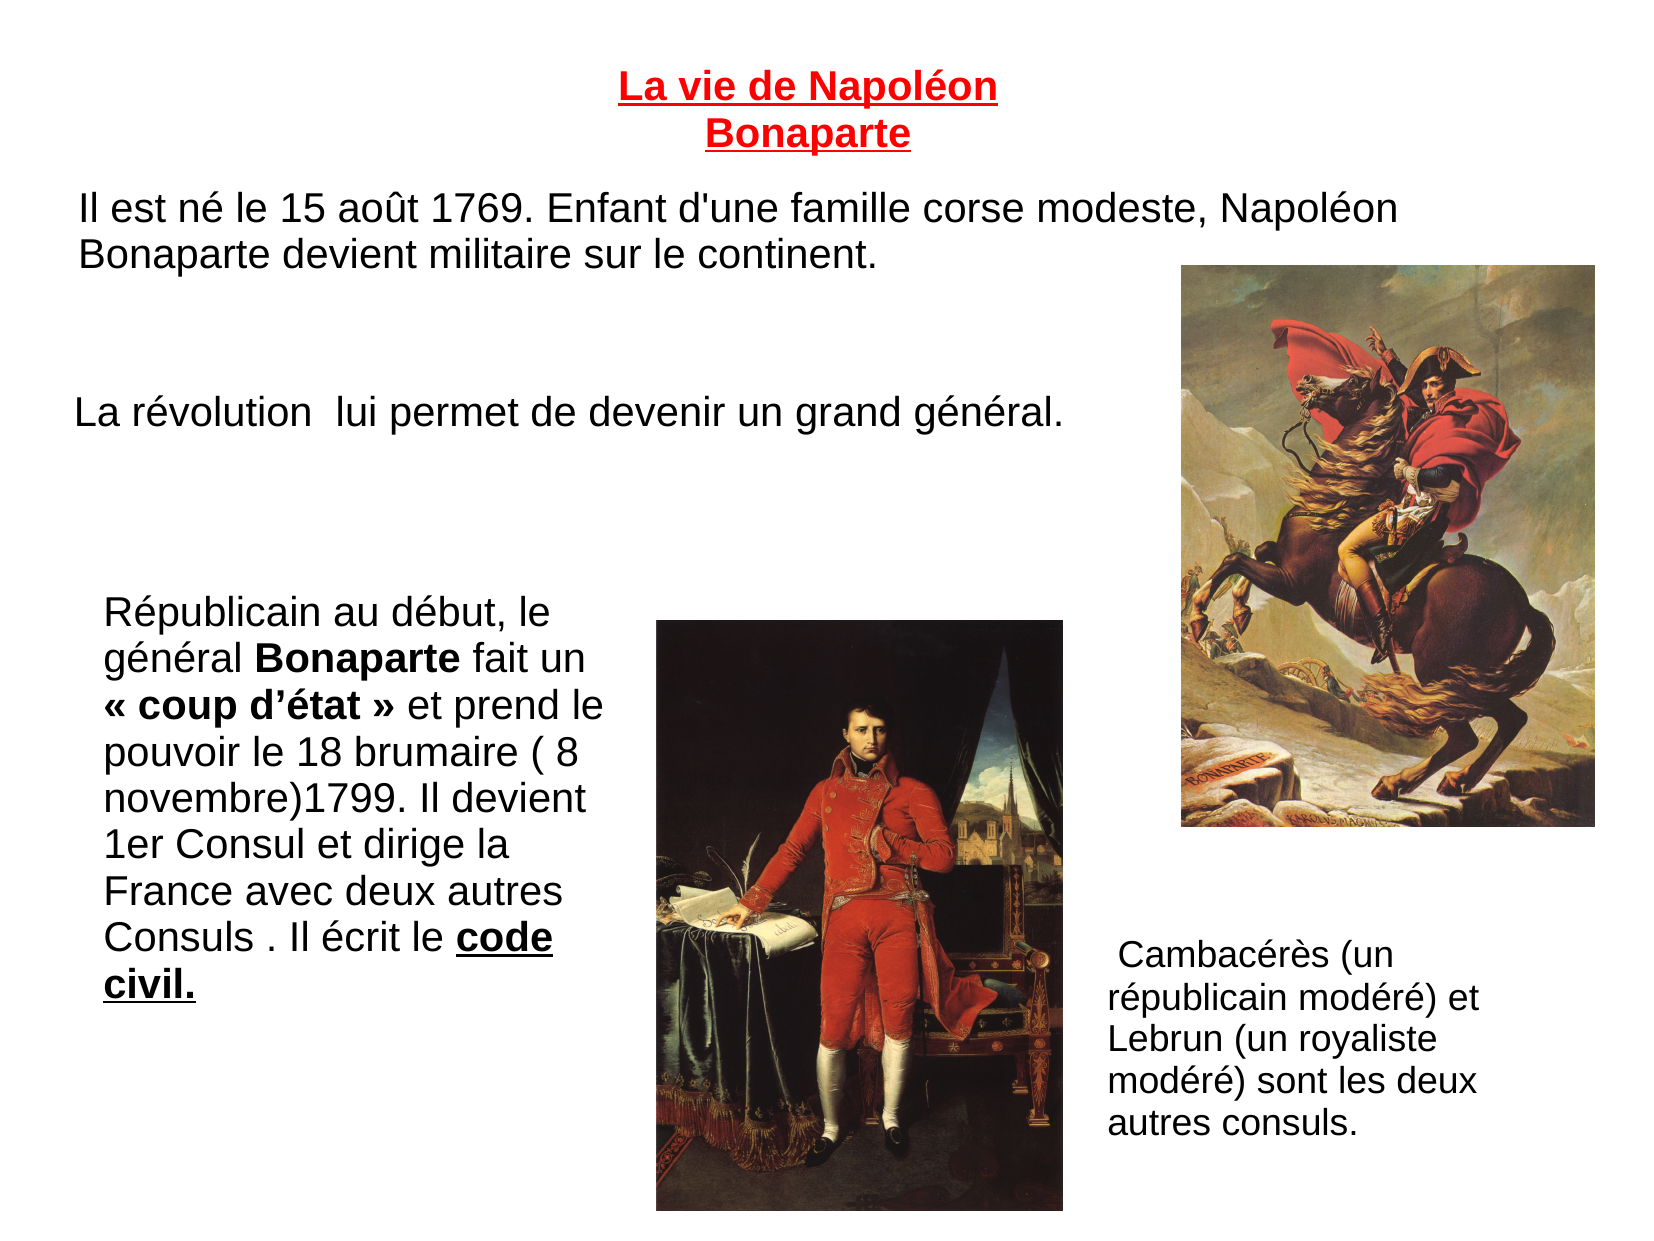

La vie de Napoléon Bonaparte
Il est né le 15 août 1769. Enfant d'une famille corse modeste, Napoléon Bonaparte devient militaire sur le continent.
La révolution lui permet de devenir un grand général.
Républicain au début, le général Bonaparte fait un « coup d’état » et prend le pouvoir le 18 brumaire ( 8 novembre)1799. Il devient 1er Consul et dirige la France avec deux autres Consuls . Il écrit le code civil.
 Cambacérès (un républicain modéré) et Lebrun (un royaliste modéré) sont les deux autres consuls.